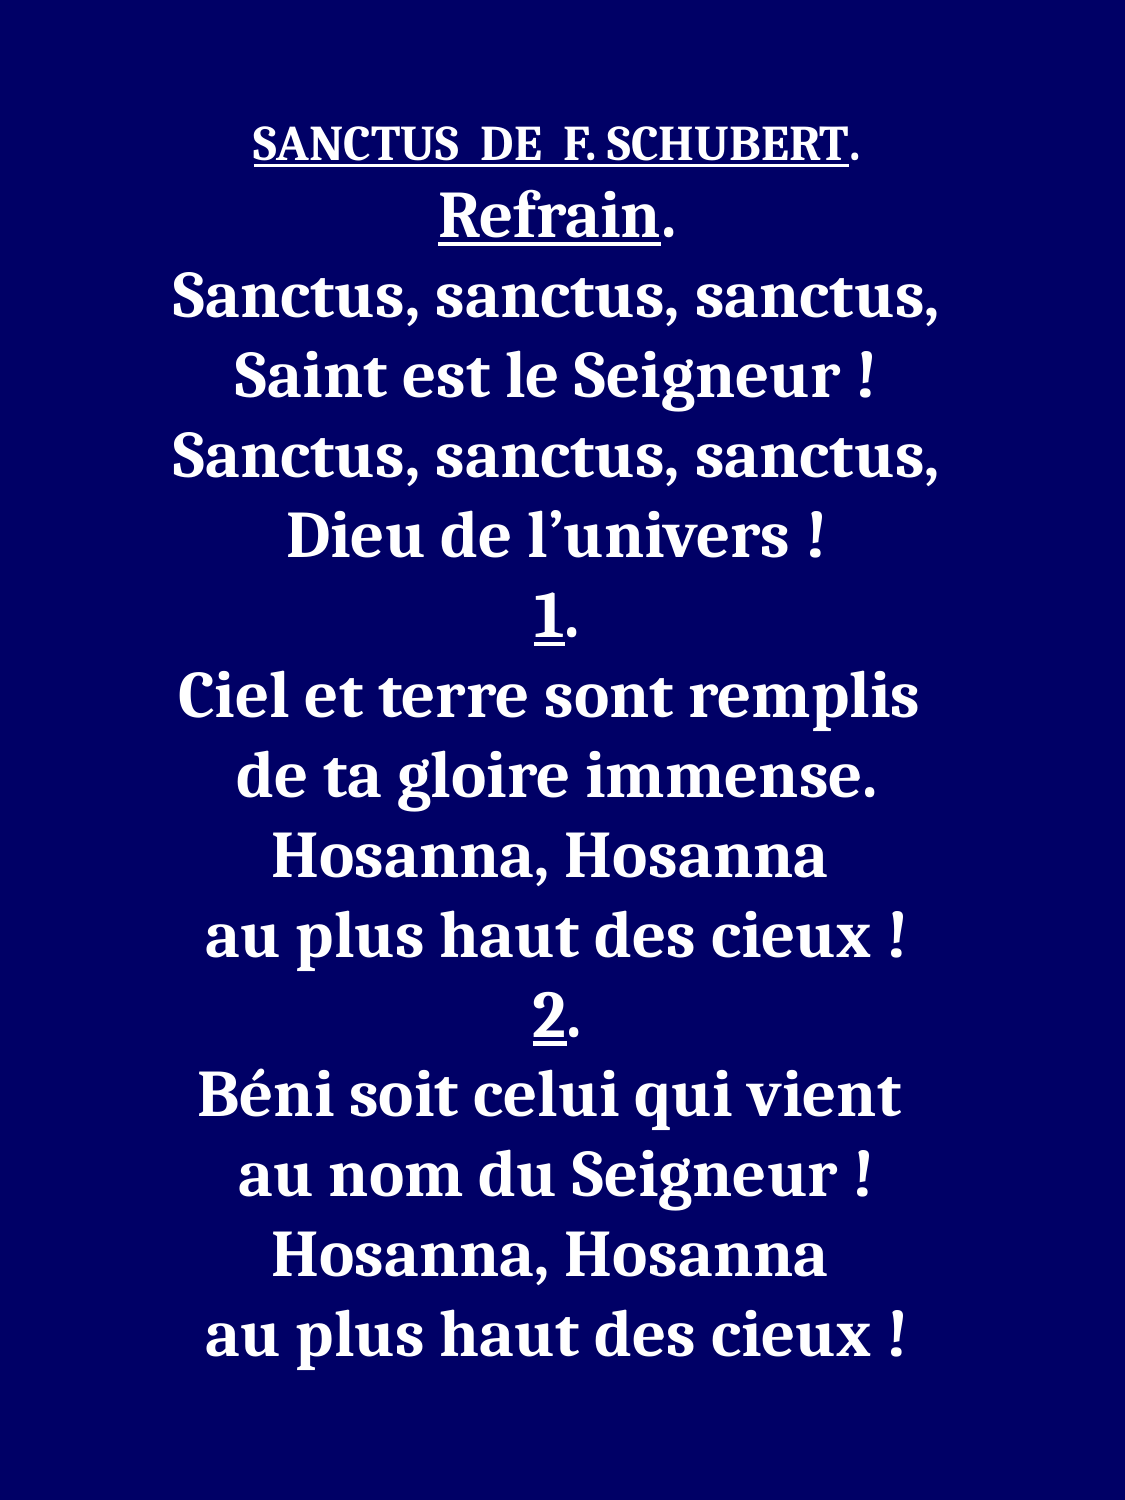

SANCTUS DE F. SCHUBERT.
Refrain.
Sanctus, sanctus, sanctus,
Saint est le Seigneur !
Sanctus, sanctus, sanctus,
Dieu de l’univers !
1.
Ciel et terre sont remplis
de ta gloire immense.
Hosanna, Hosanna
au plus haut des cieux !
2.
Béni soit celui qui vient
au nom du Seigneur !
Hosanna, Hosanna
au plus haut des cieux !